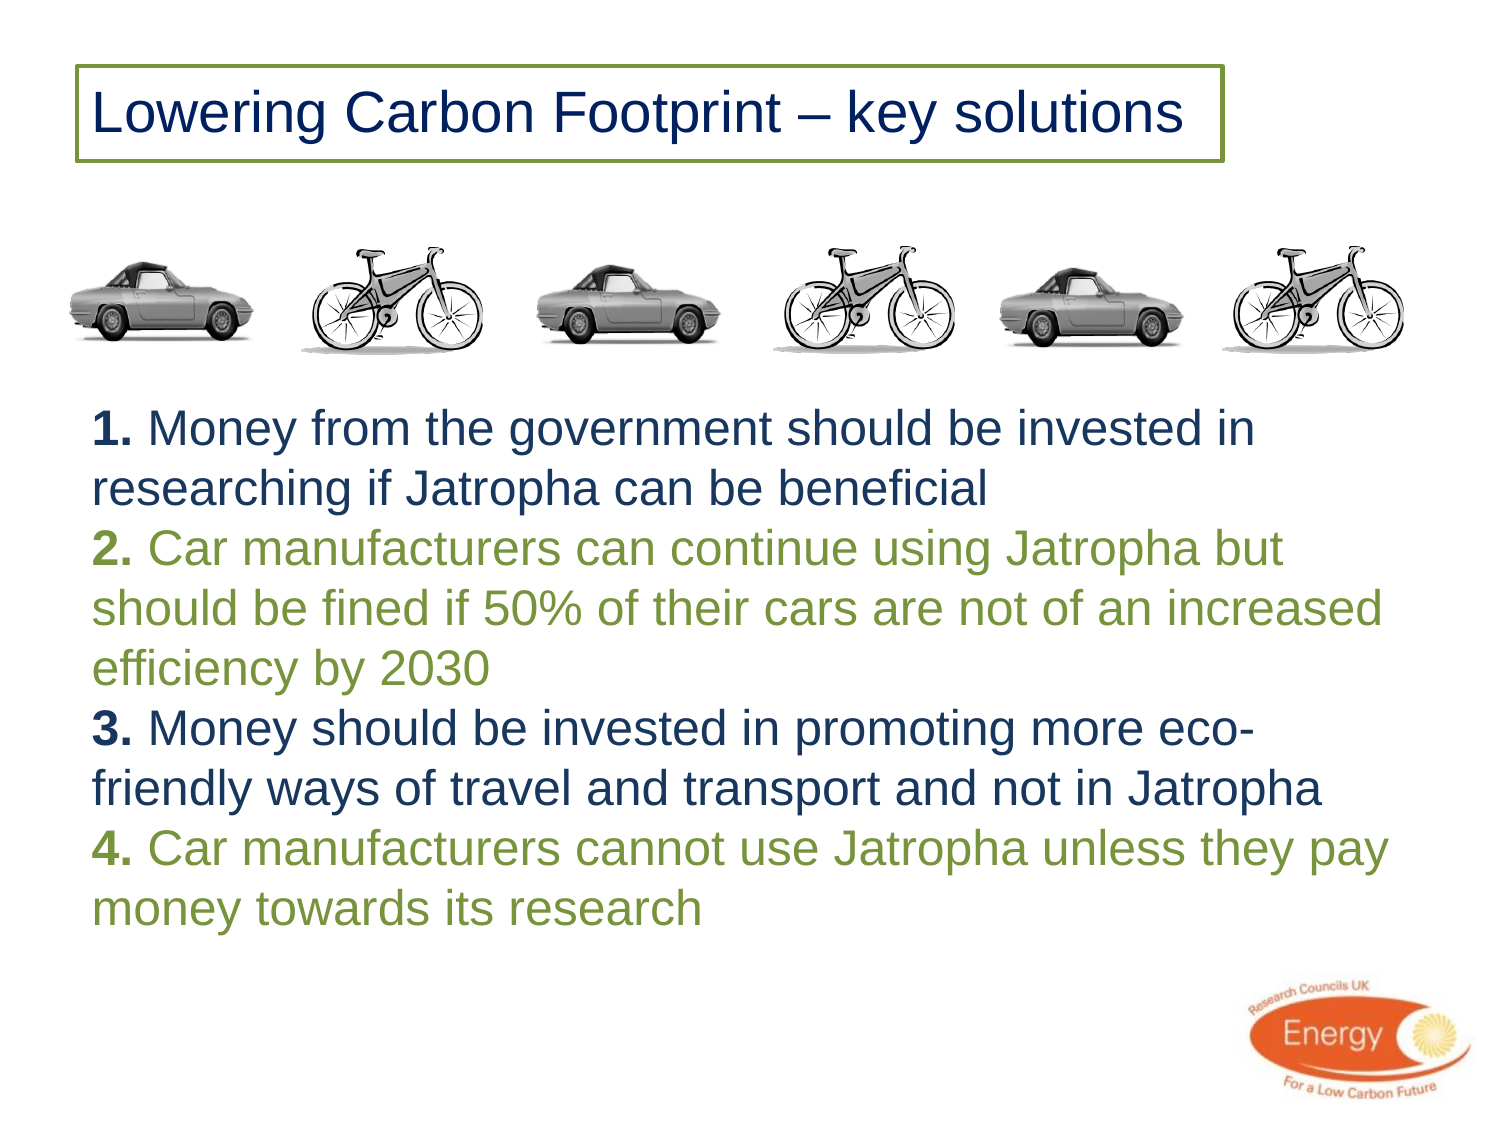

Lowering Carbon Footprint – key solutions
1. Money from the government should be invested in researching if Jatropha can be beneficial
2. Car manufacturers can continue using Jatropha but should be fined if 50% of their cars are not of an increased efficiency by 2030
3. Money should be invested in promoting more eco-friendly ways of travel and transport and not in Jatropha
4. Car manufacturers cannot use Jatropha unless they pay money towards its research